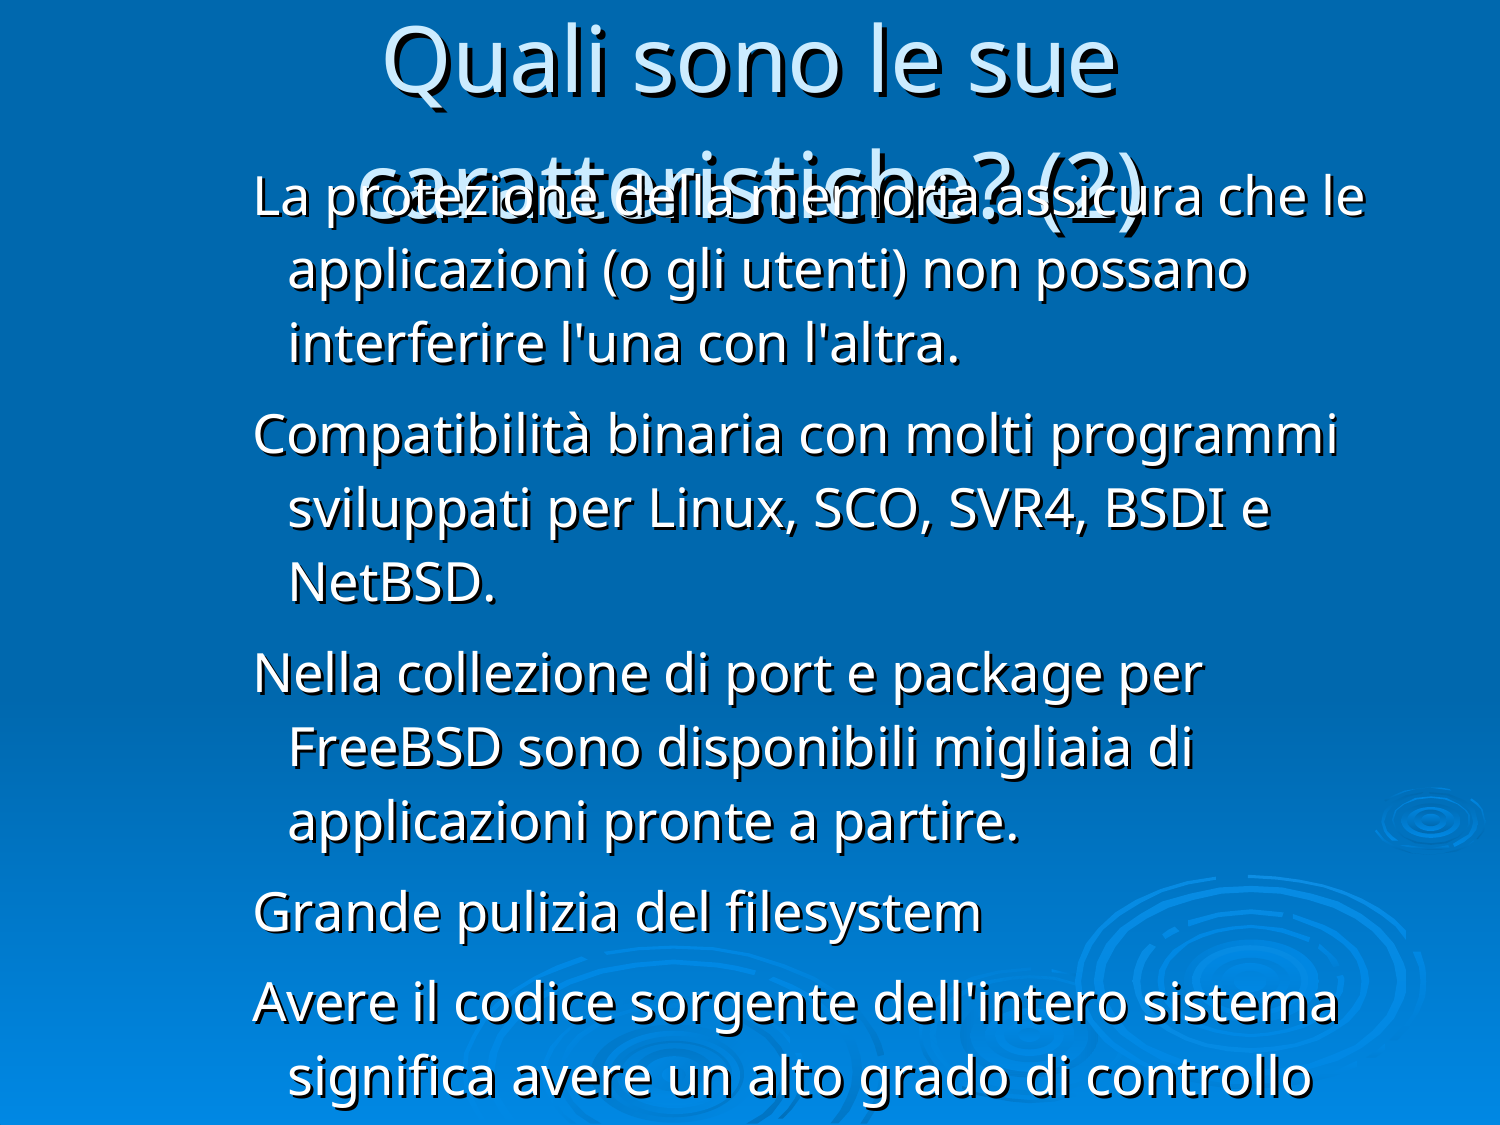

# Quali sono le sue caratteristiche? (2)
La protezione della memoria assicura che le applicazioni (o gli utenti) non possano interferire l'una con l'altra.
Compatibilità binaria con molti programmi sviluppati per Linux, SCO, SVR4, BSDI e NetBSD.
Nella collezione di port e package per FreeBSD sono disponibili migliaia di applicazioni pronte a partire.
Grande pulizia del filesystem
Avere il codice sorgente dell'intero sistema significa avere un alto grado di controllo sull'ambiente.